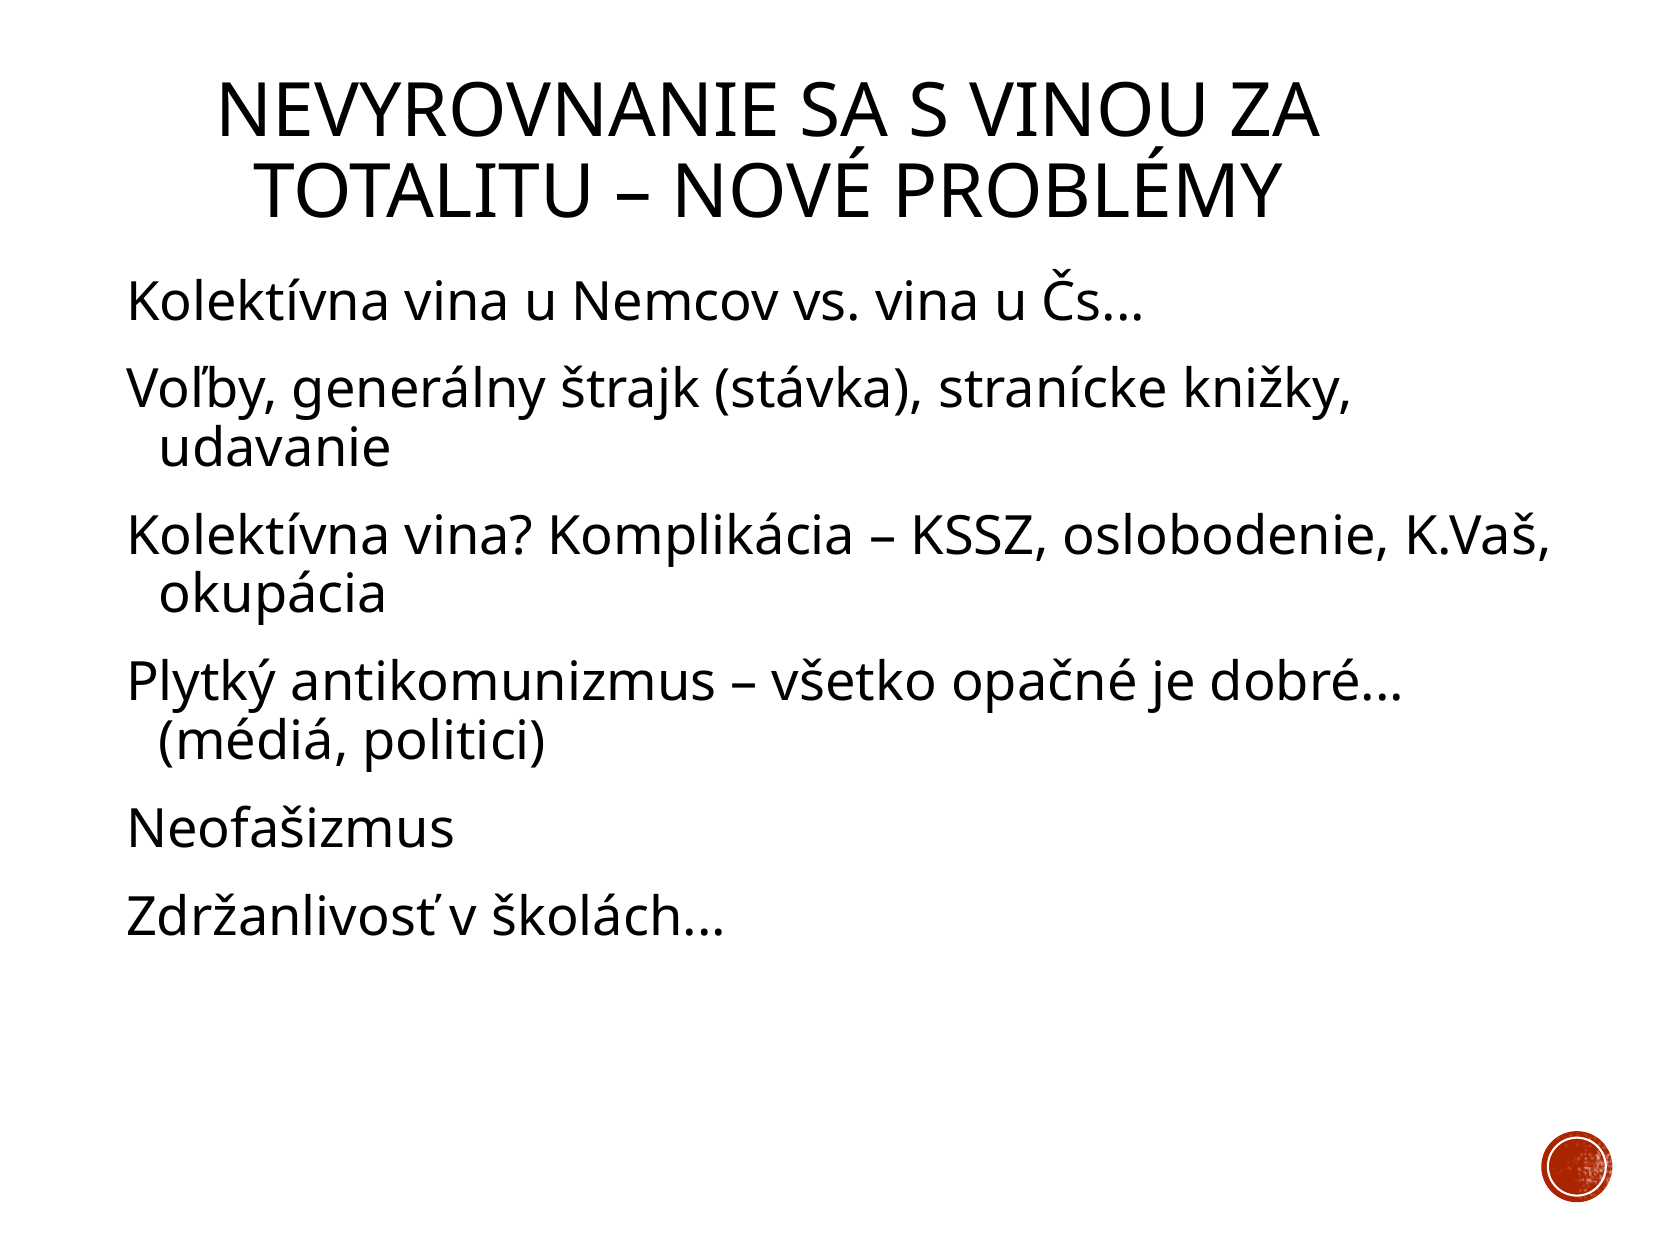

# Nevyrovnanie sa s vinou za totalitu – nové problémy
Kolektívna vina u Nemcov vs. vina u Čs...
Voľby, generálny štrajk (stávka), stranícke knižky, udavanie
Kolektívna vina? Komplikácia – KSSZ, oslobodenie, K.Vaš, okupácia
Plytký antikomunizmus – všetko opačné je dobré...(médiá, politici)
Neofašizmus
Zdržanlivosť v školách...